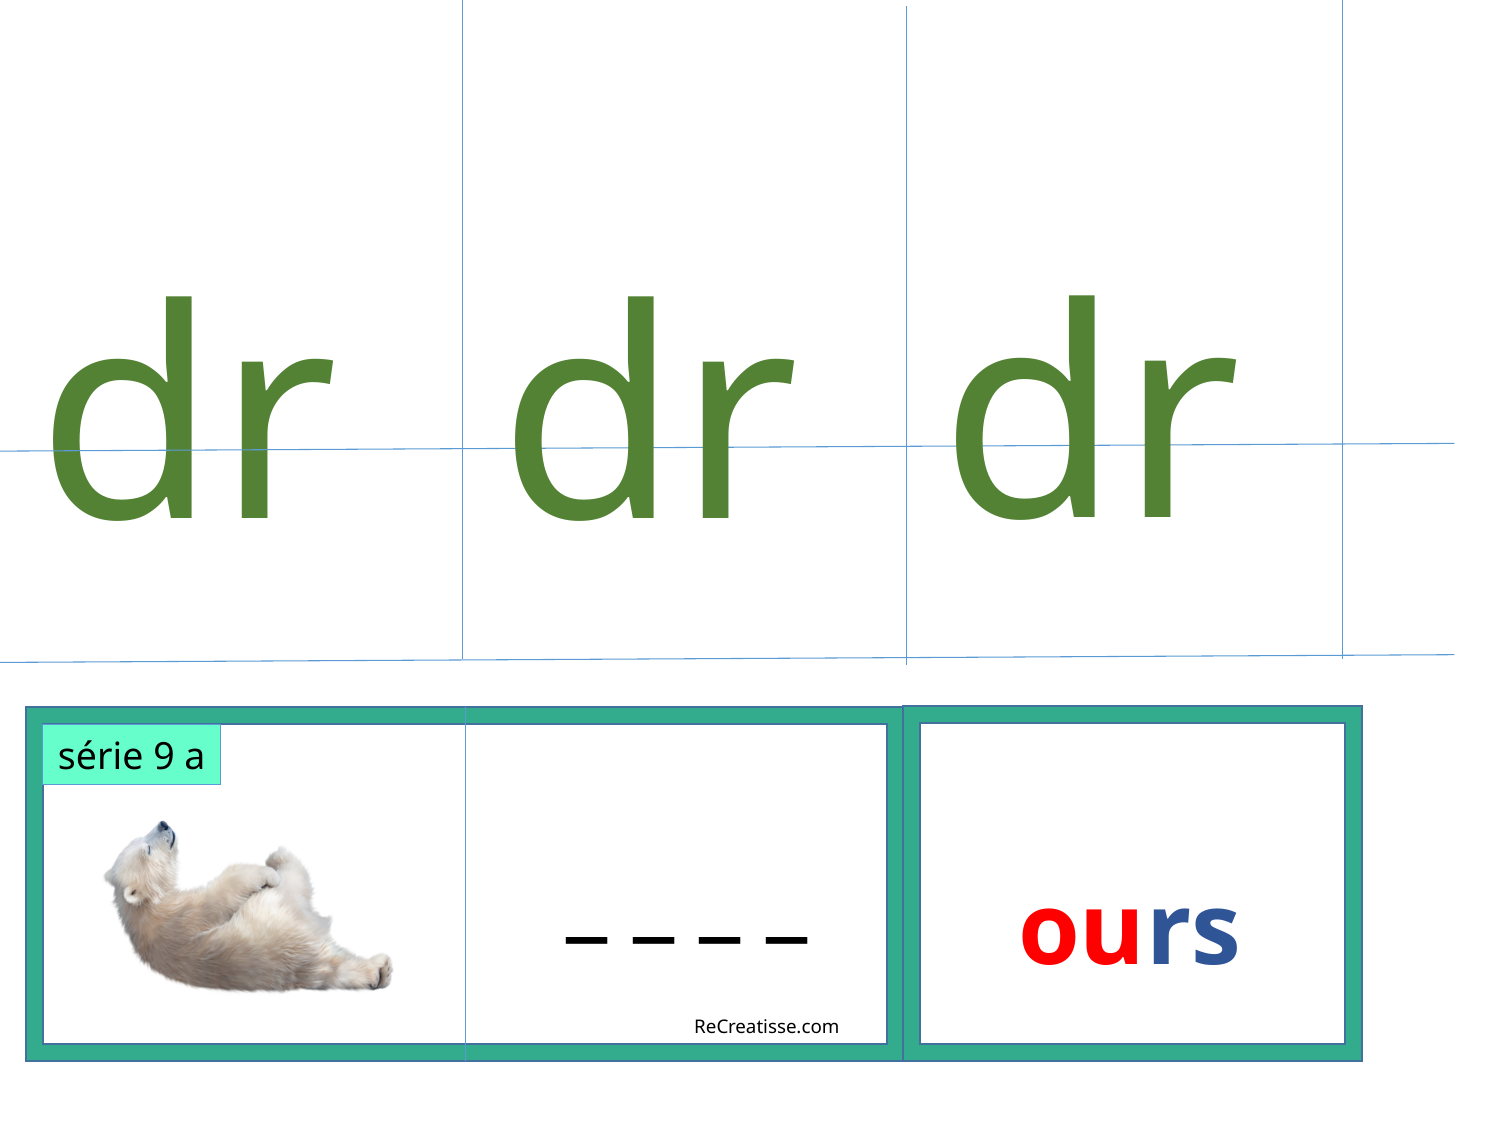

dr
dr
dr
série 9 a
_ _ _ _
ours
ReCreatisse.com